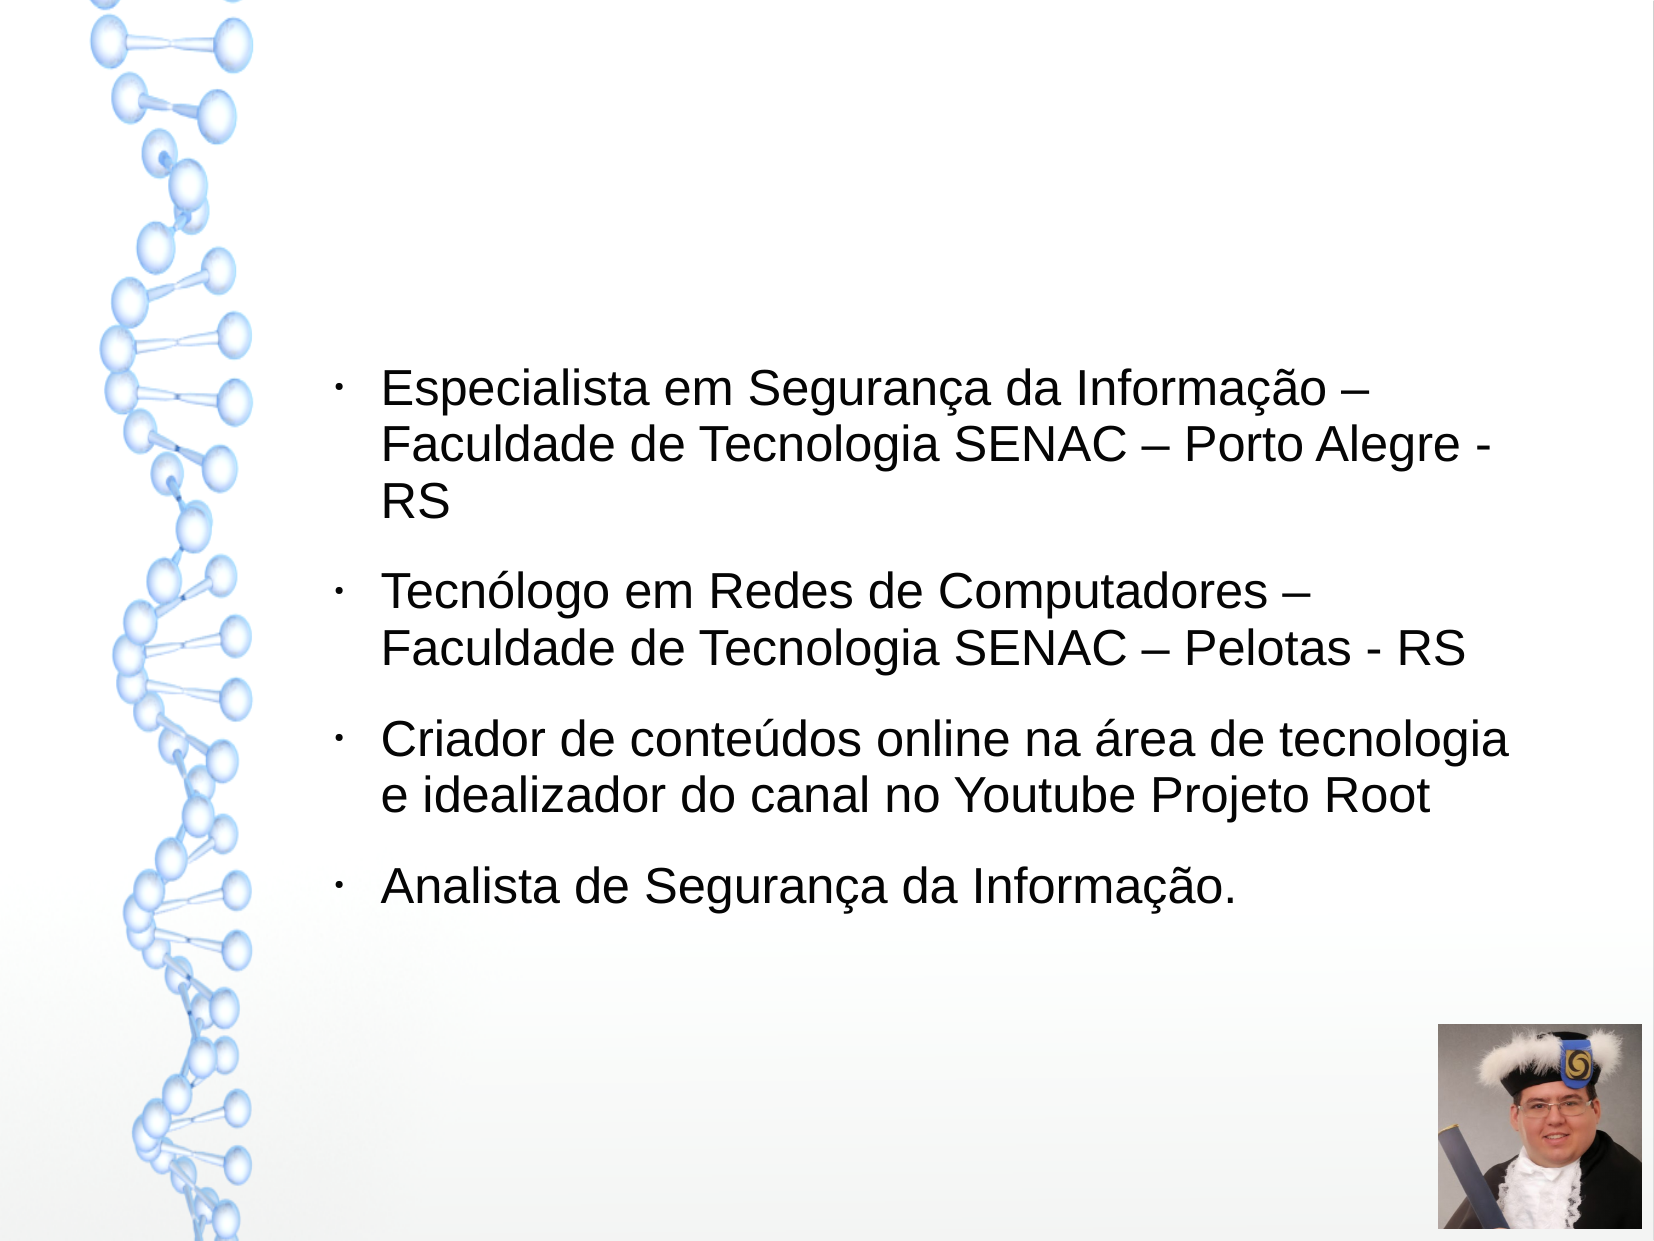

# Especialista em Segurança da Informação – Faculdade de Tecnologia SENAC – Porto Alegre - RS
Tecnólogo em Redes de Computadores – Faculdade de Tecnologia SENAC – Pelotas - RS
Criador de conteúdos online na área de tecnologia e idealizador do canal no Youtube Projeto Root
Analista de Segurança da Informação.
2